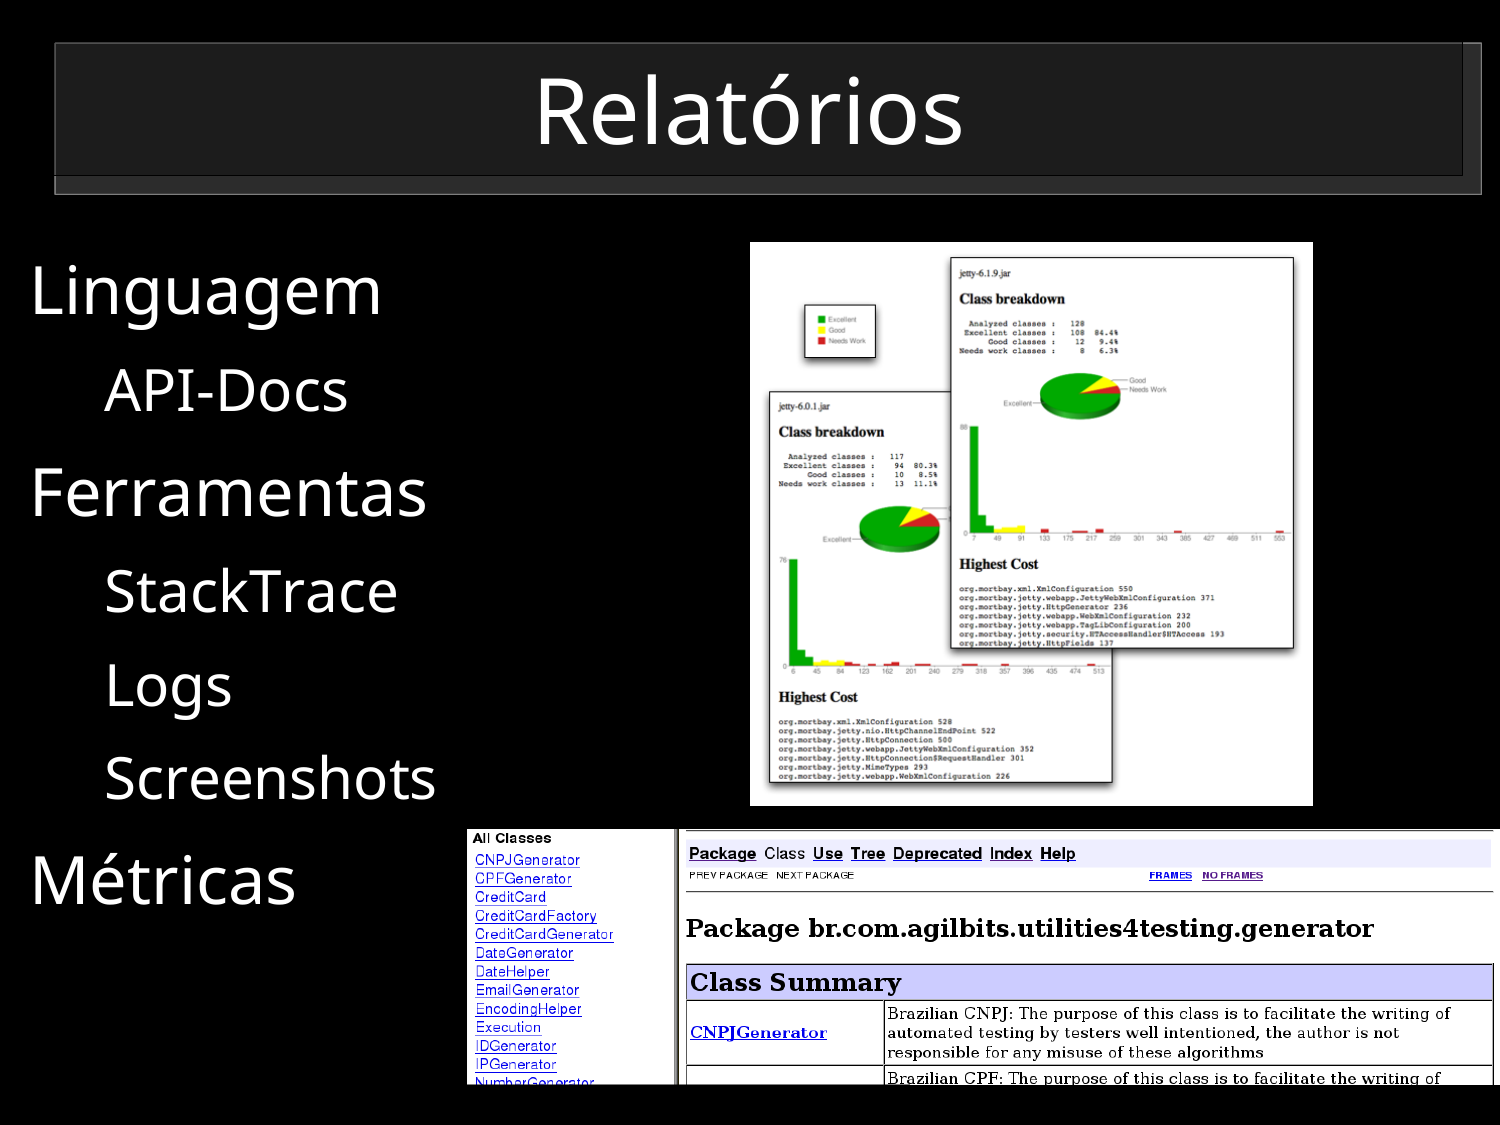

# Relatórios
Linguagem
API-Docs
Ferramentas
StackTrace
Logs
Screenshots
Métricas